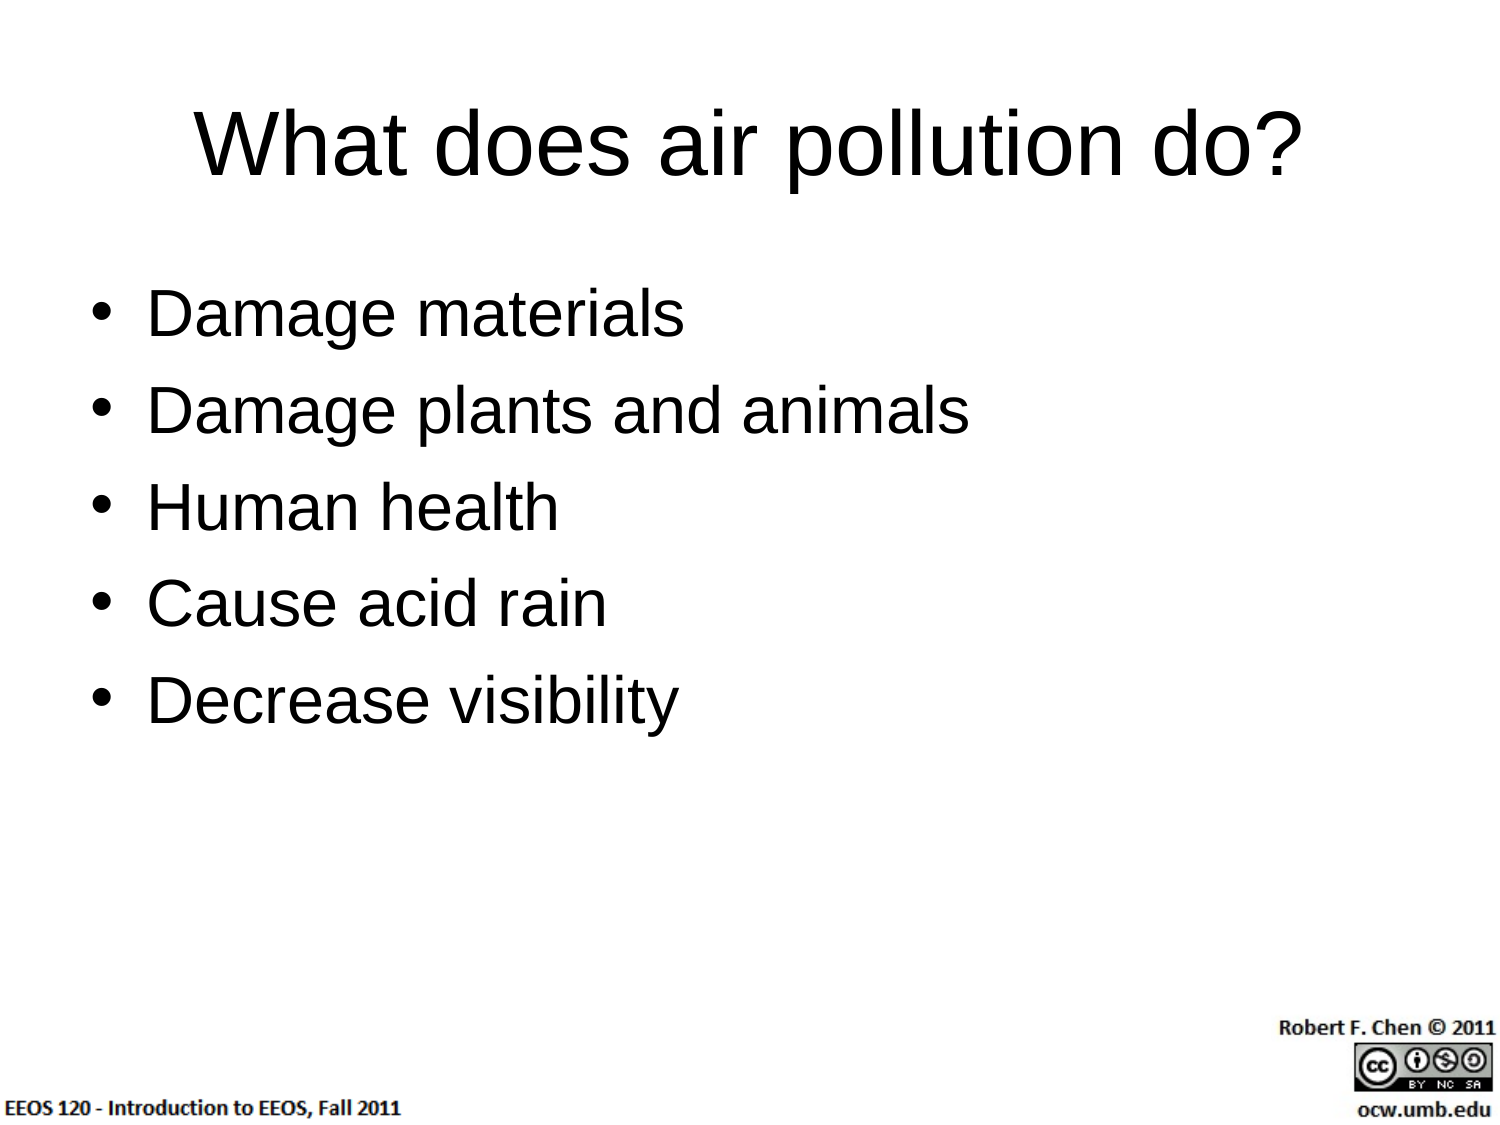

# What does air pollution do?
Damage materials
Damage plants and animals
Human health
Cause acid rain
Decrease visibility